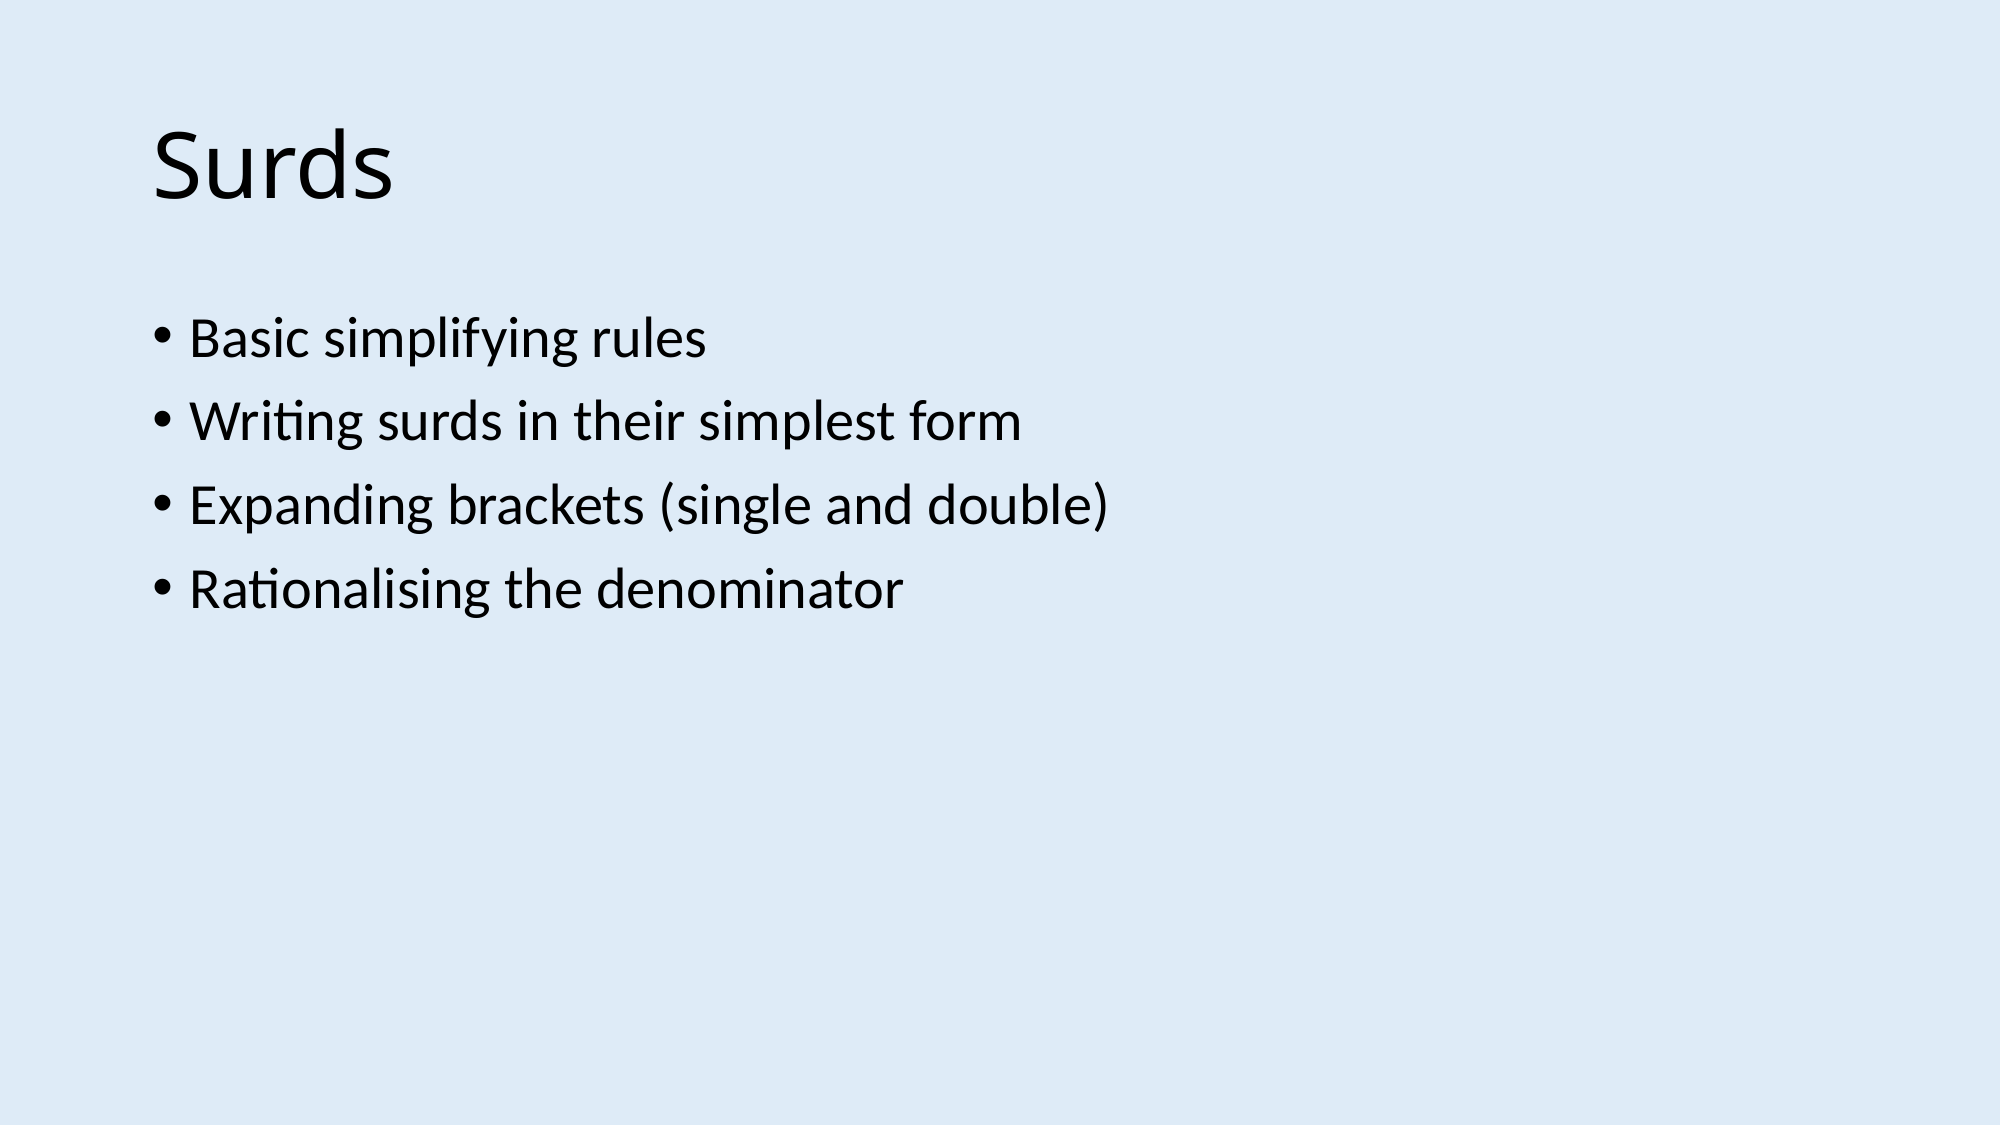

# Surds
Basic simplifying rules
Writing surds in their simplest form
Expanding brackets (single and double)
Rationalising the denominator